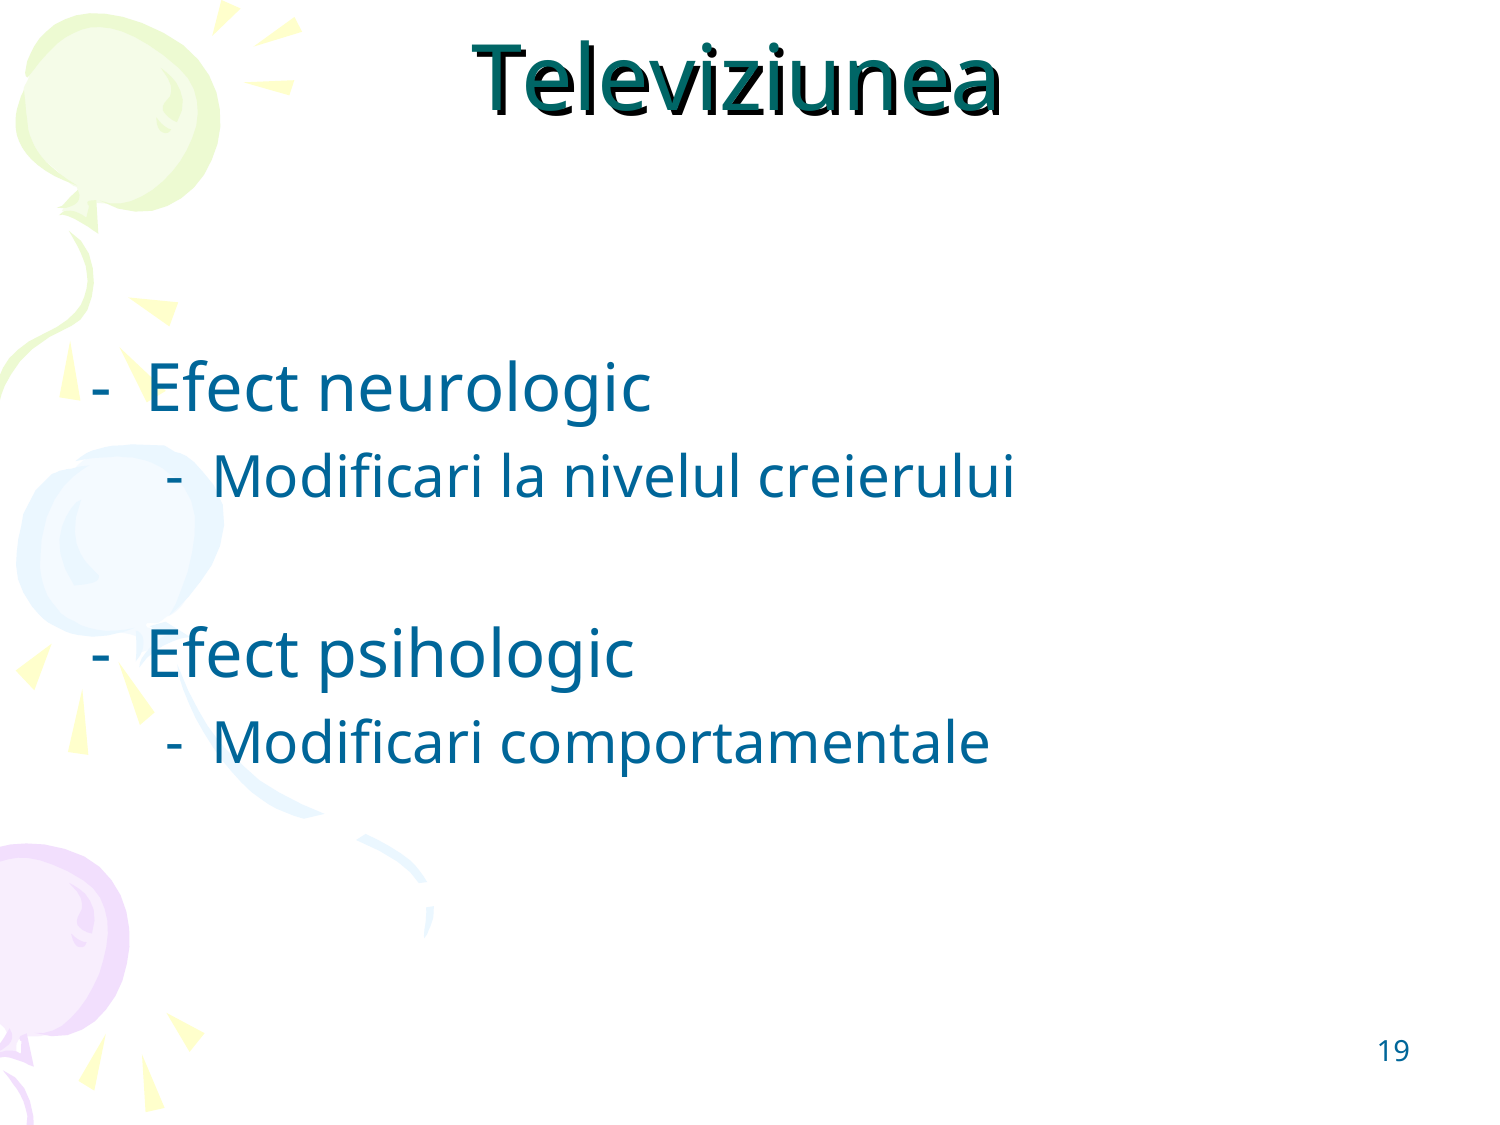

Televiziunea
Efect neurologic
Modificari la nivelul creierului
Efect psihologic
Modificari comportamentale